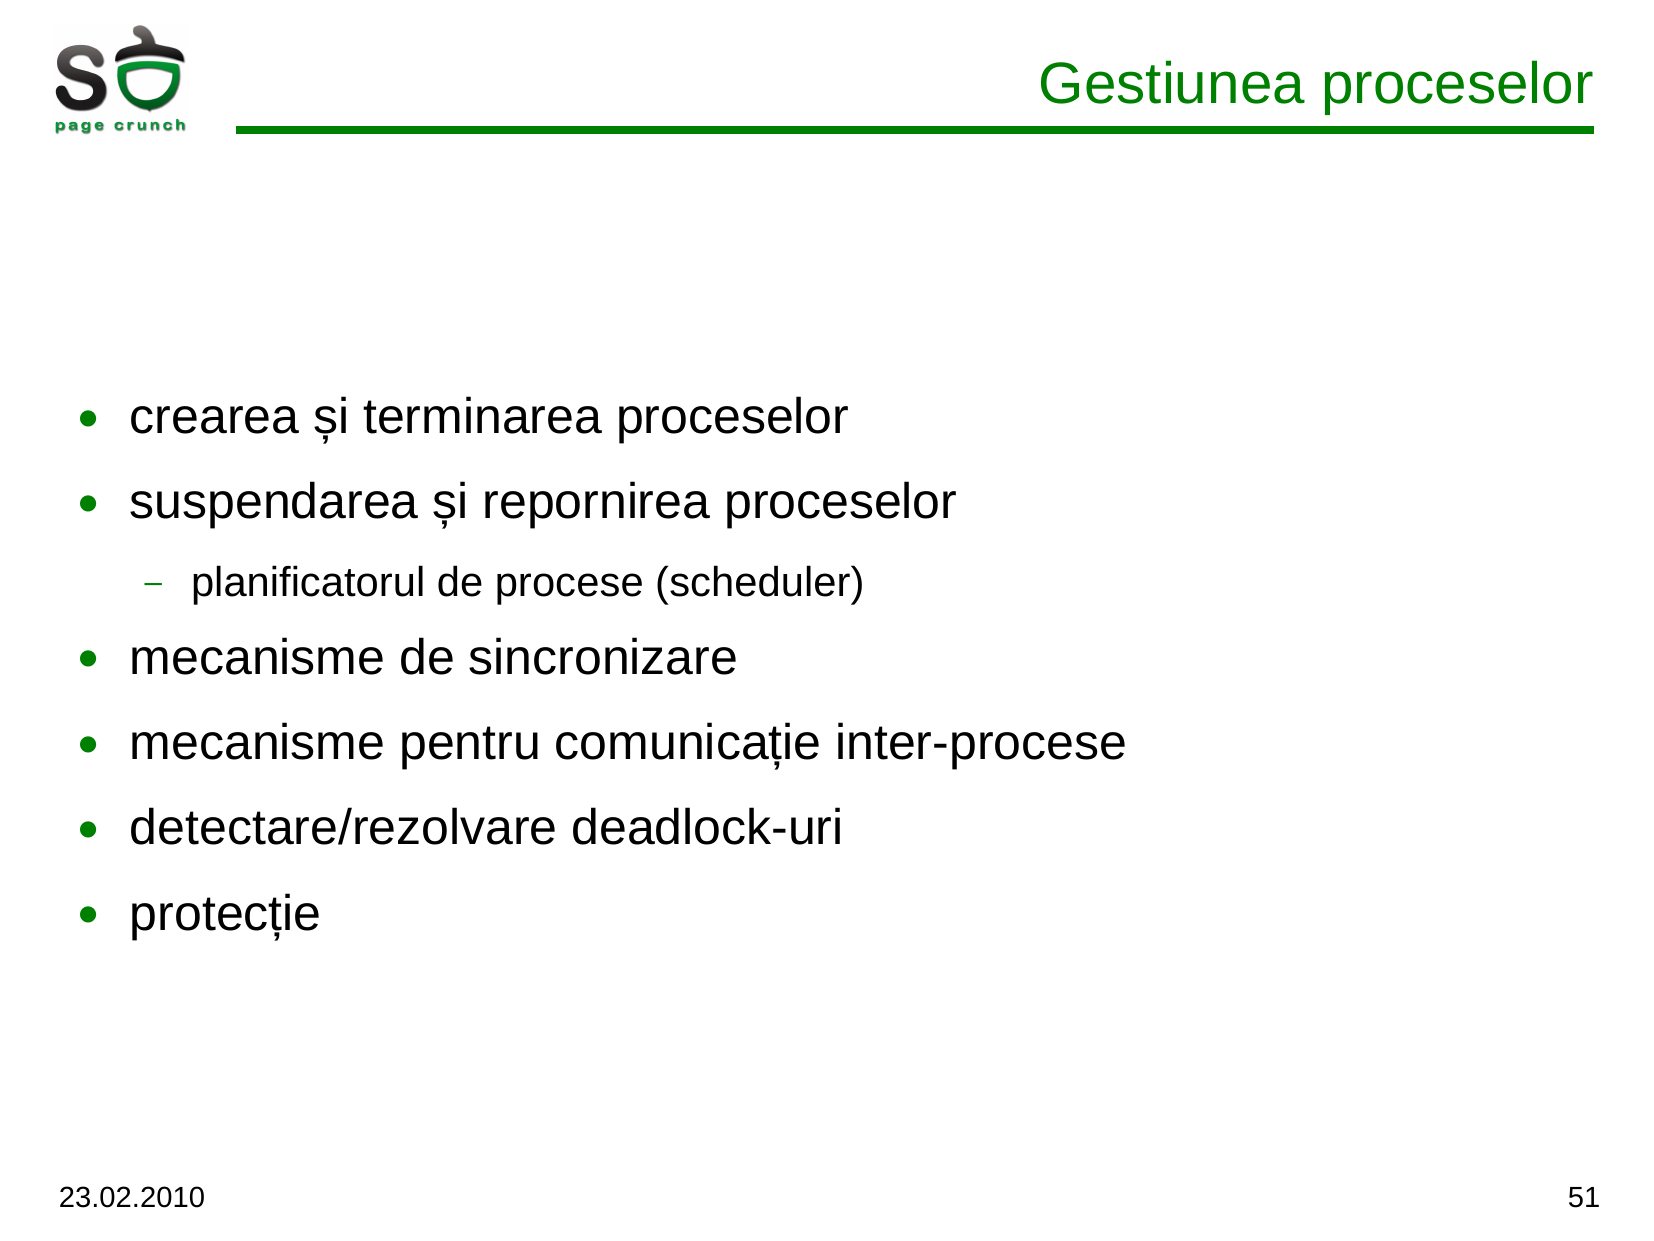

# Gestiunea proceselor
crearea și terminarea proceselor
suspendarea și repornirea proceselor
planificatorul de procese (scheduler)
mecanisme de sincronizare
mecanisme pentru comunicație inter-procese
detectare/rezolvare deadlock-uri
protecție
23.02.2010
51